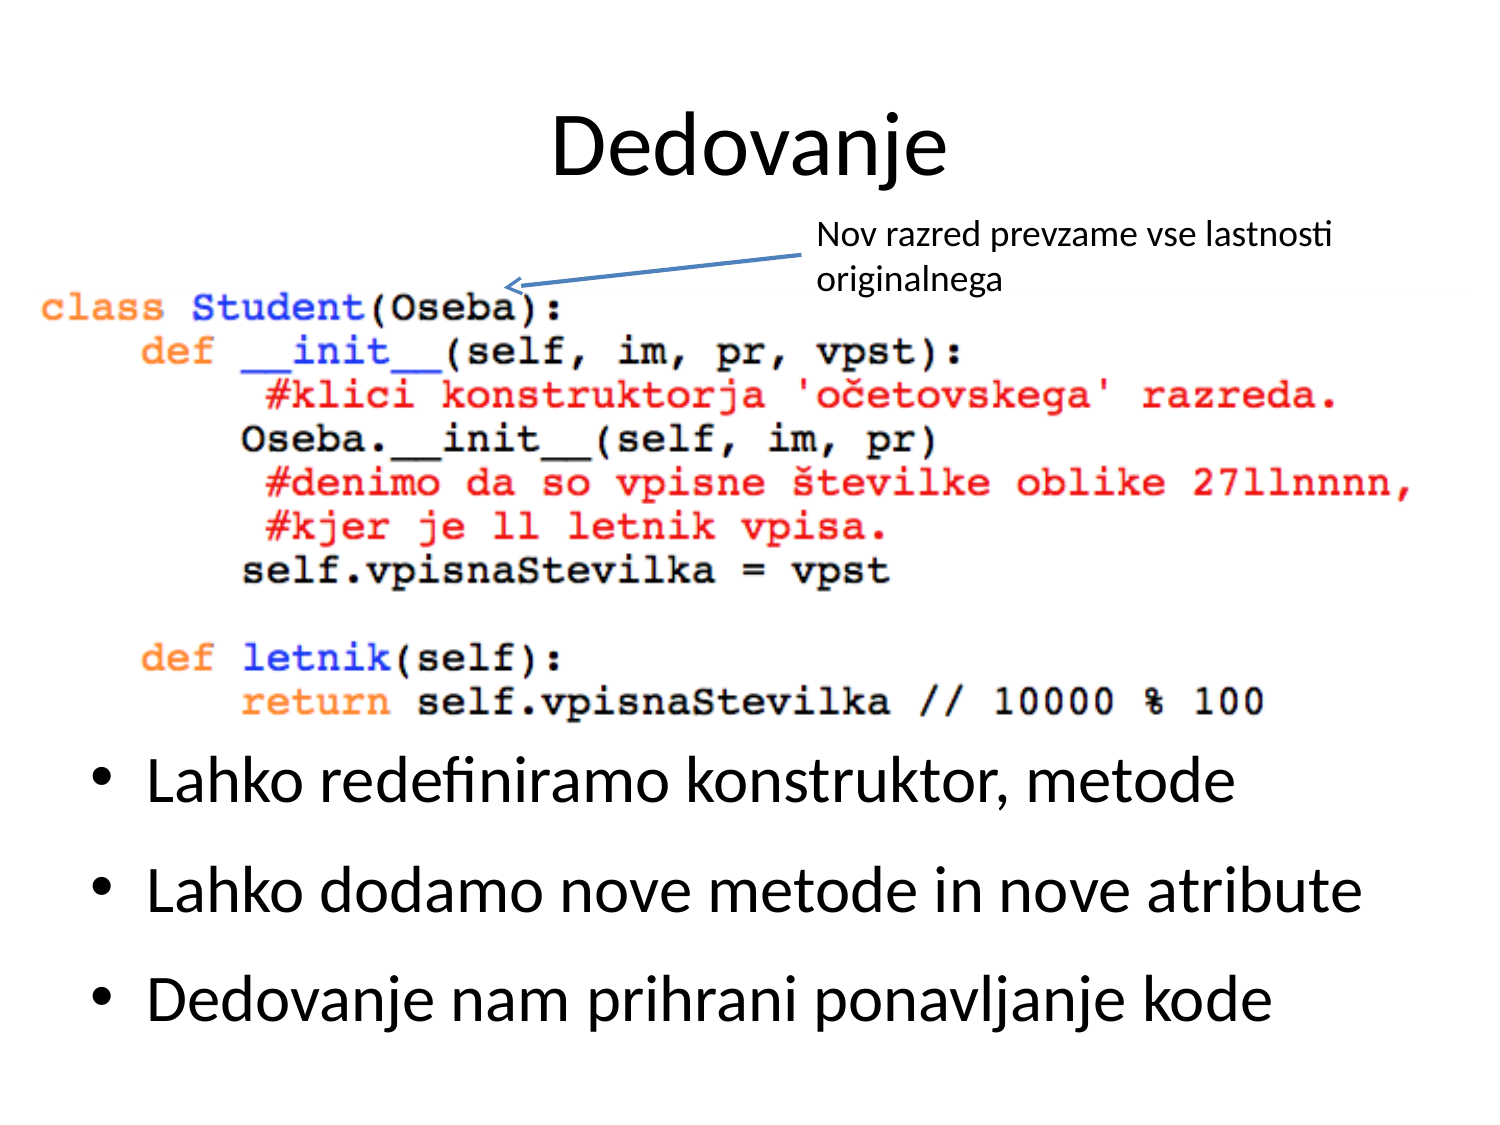

# Dedovanje
Nov razred prevzame vse lastnosti originalnega
Lahko redefiniramo konstruktor, metode
Lahko dodamo nove metode in nove atribute
Dedovanje nam prihrani ponavljanje kode